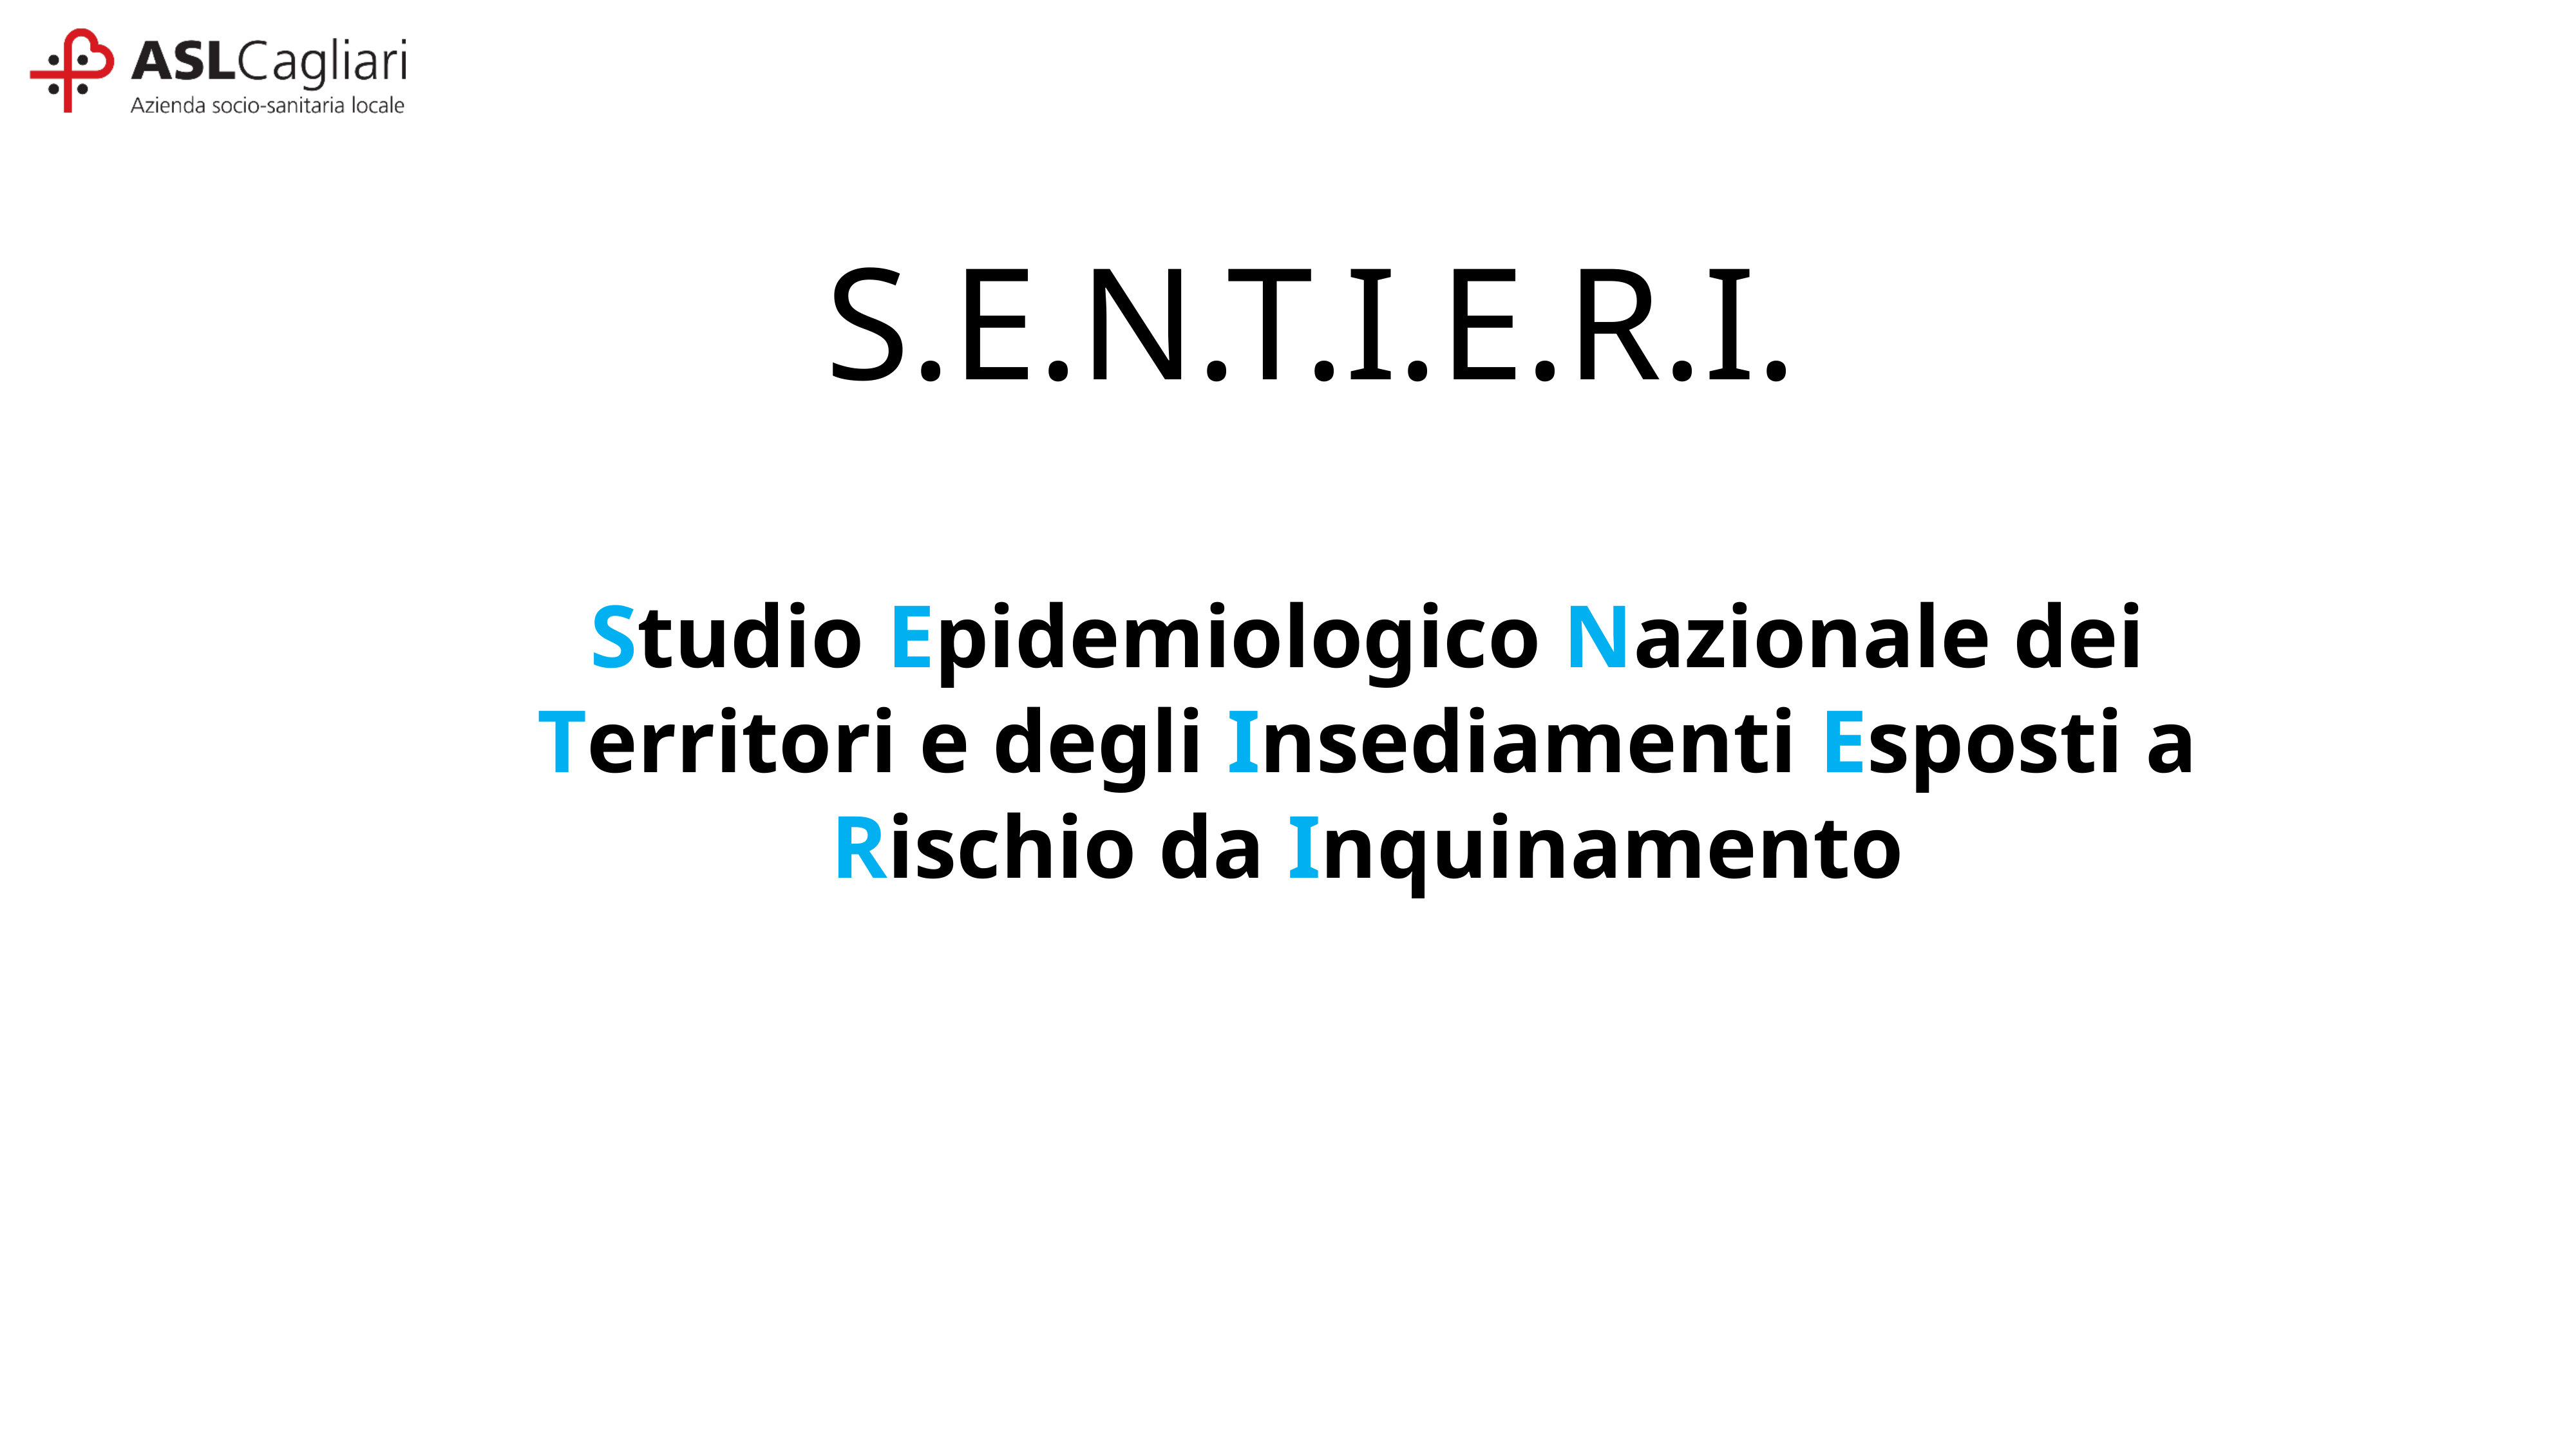

S.E.N.T.I.E.R.I.
Studio Epidemiologico Nazionale dei Territori e degli Insediamenti Esposti a Rischio da Inquinamento